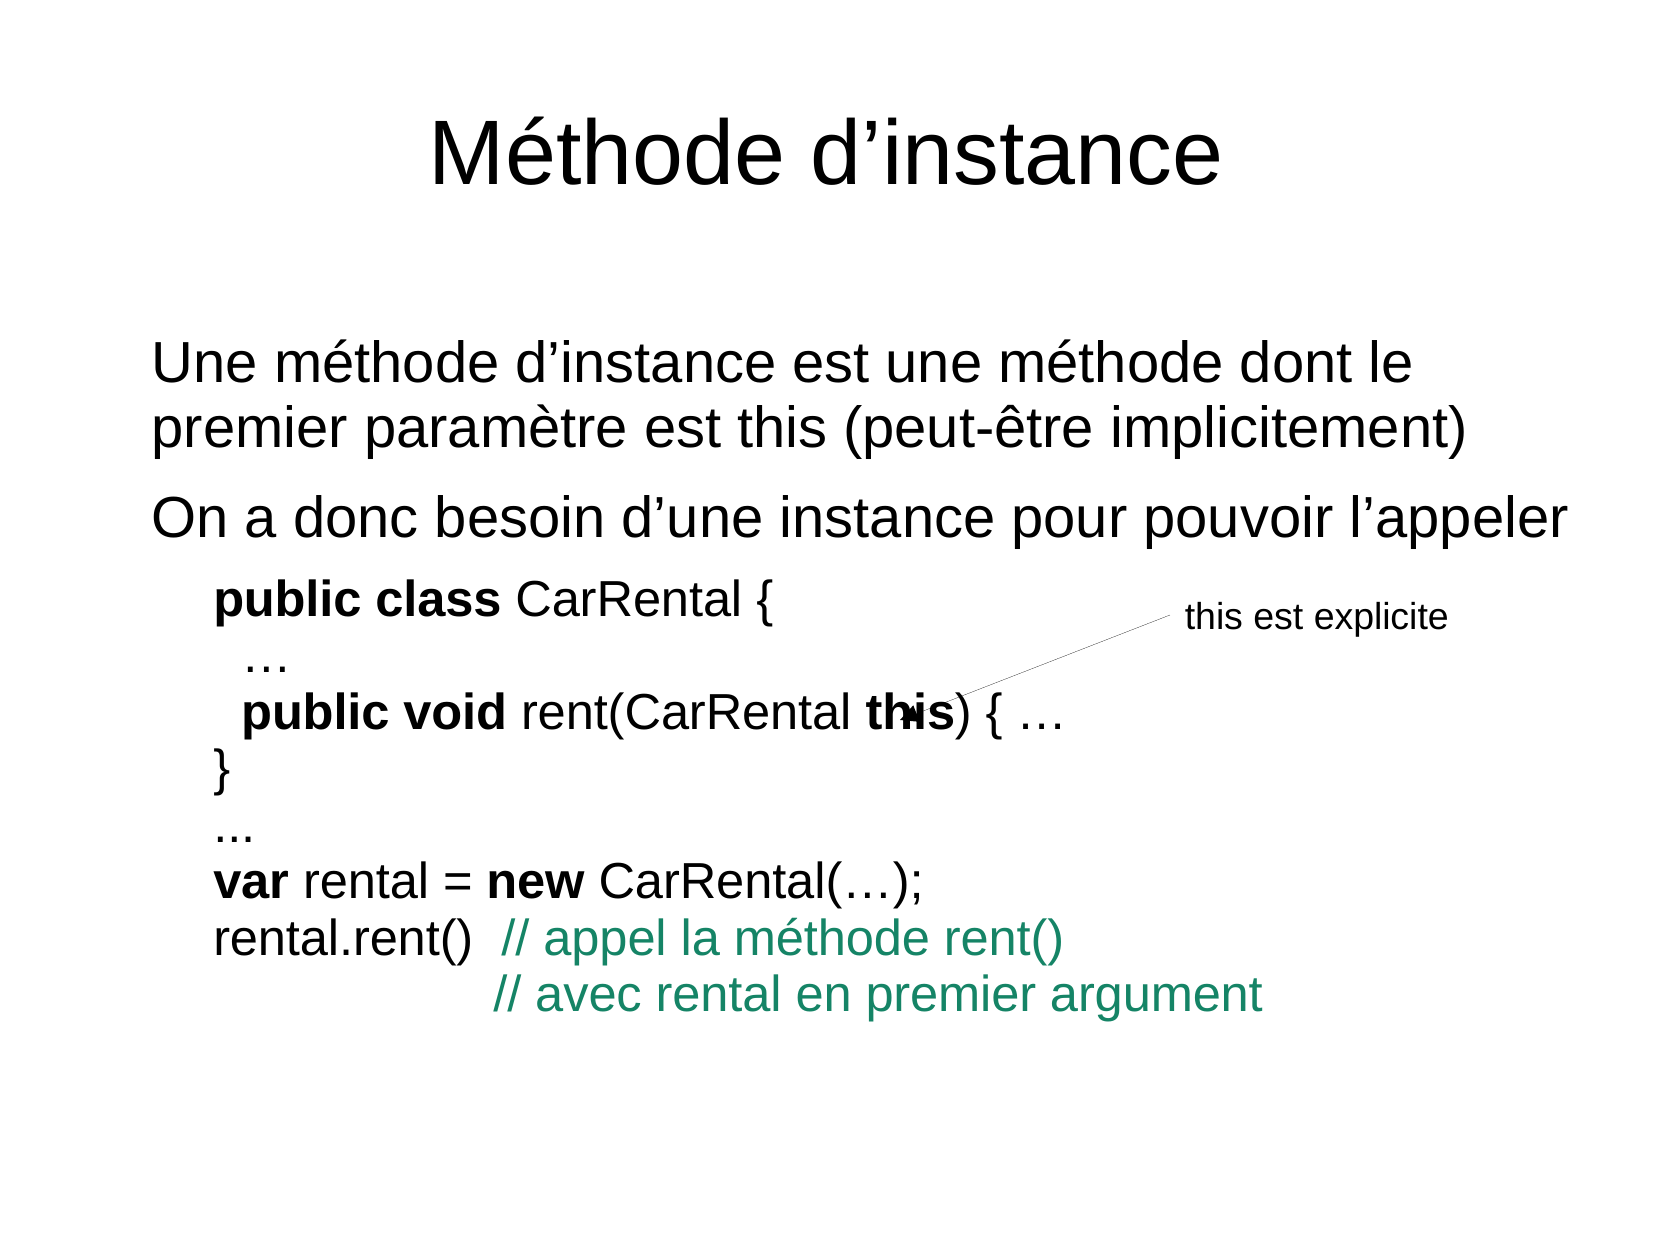

# Méthode d’instance
Une méthode d’instance est une méthode dont le premier paramètre est this (peut-être implicitement)
On a donc besoin d’une instance pour pouvoir l’appeler
public class CarRental {
 …
 public void rent(CarRental this) { …
}
...
var rental = new CarRental(…);
rental.rent() // appel la méthode rent()
 // avec rental en premier argument
this est explicite